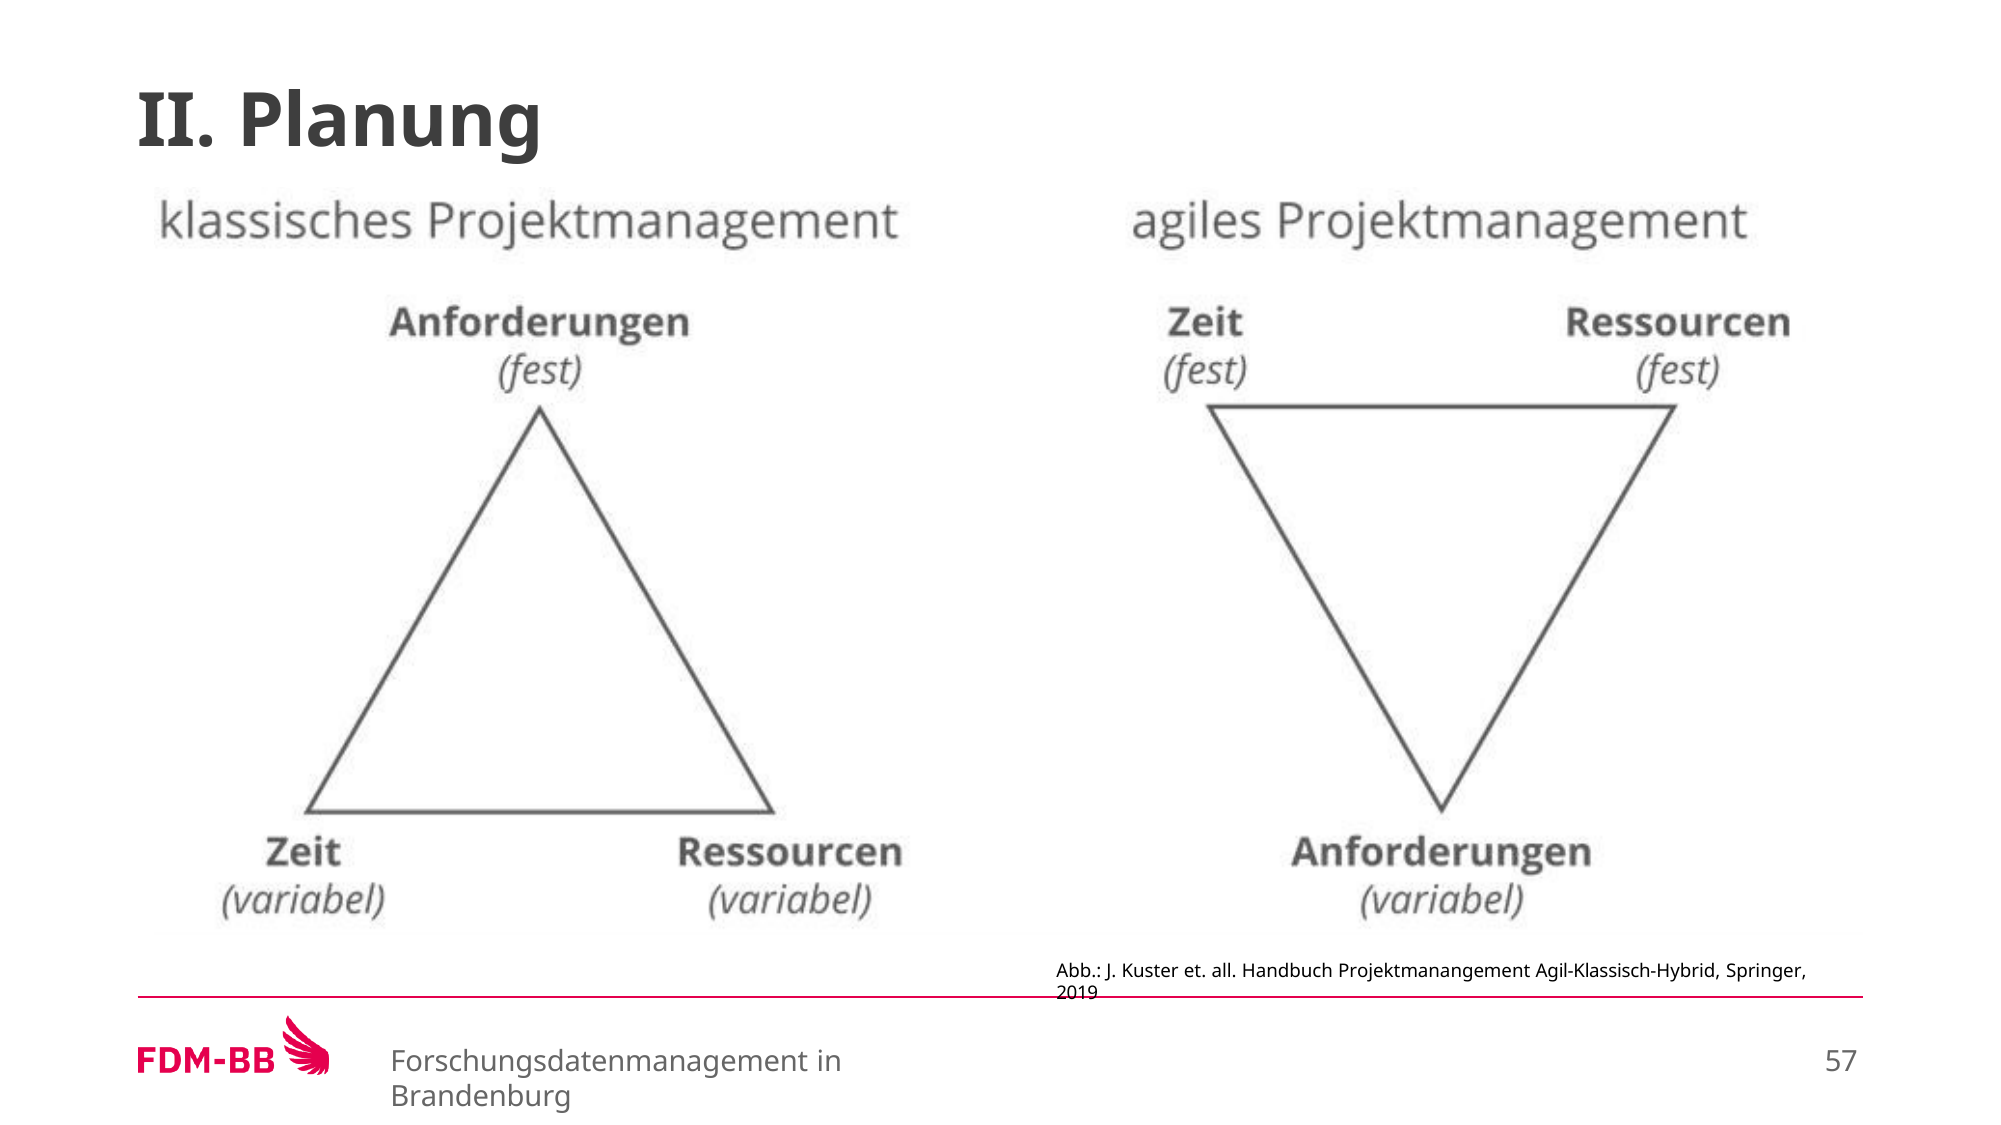

# II. Planung
Abb.: J. Kuster et. all. Handbuch Projektmanangement Agil-Klassisch-Hybrid, Springer, 2019
Forschungsdatenmanagement in Brandenburg
57